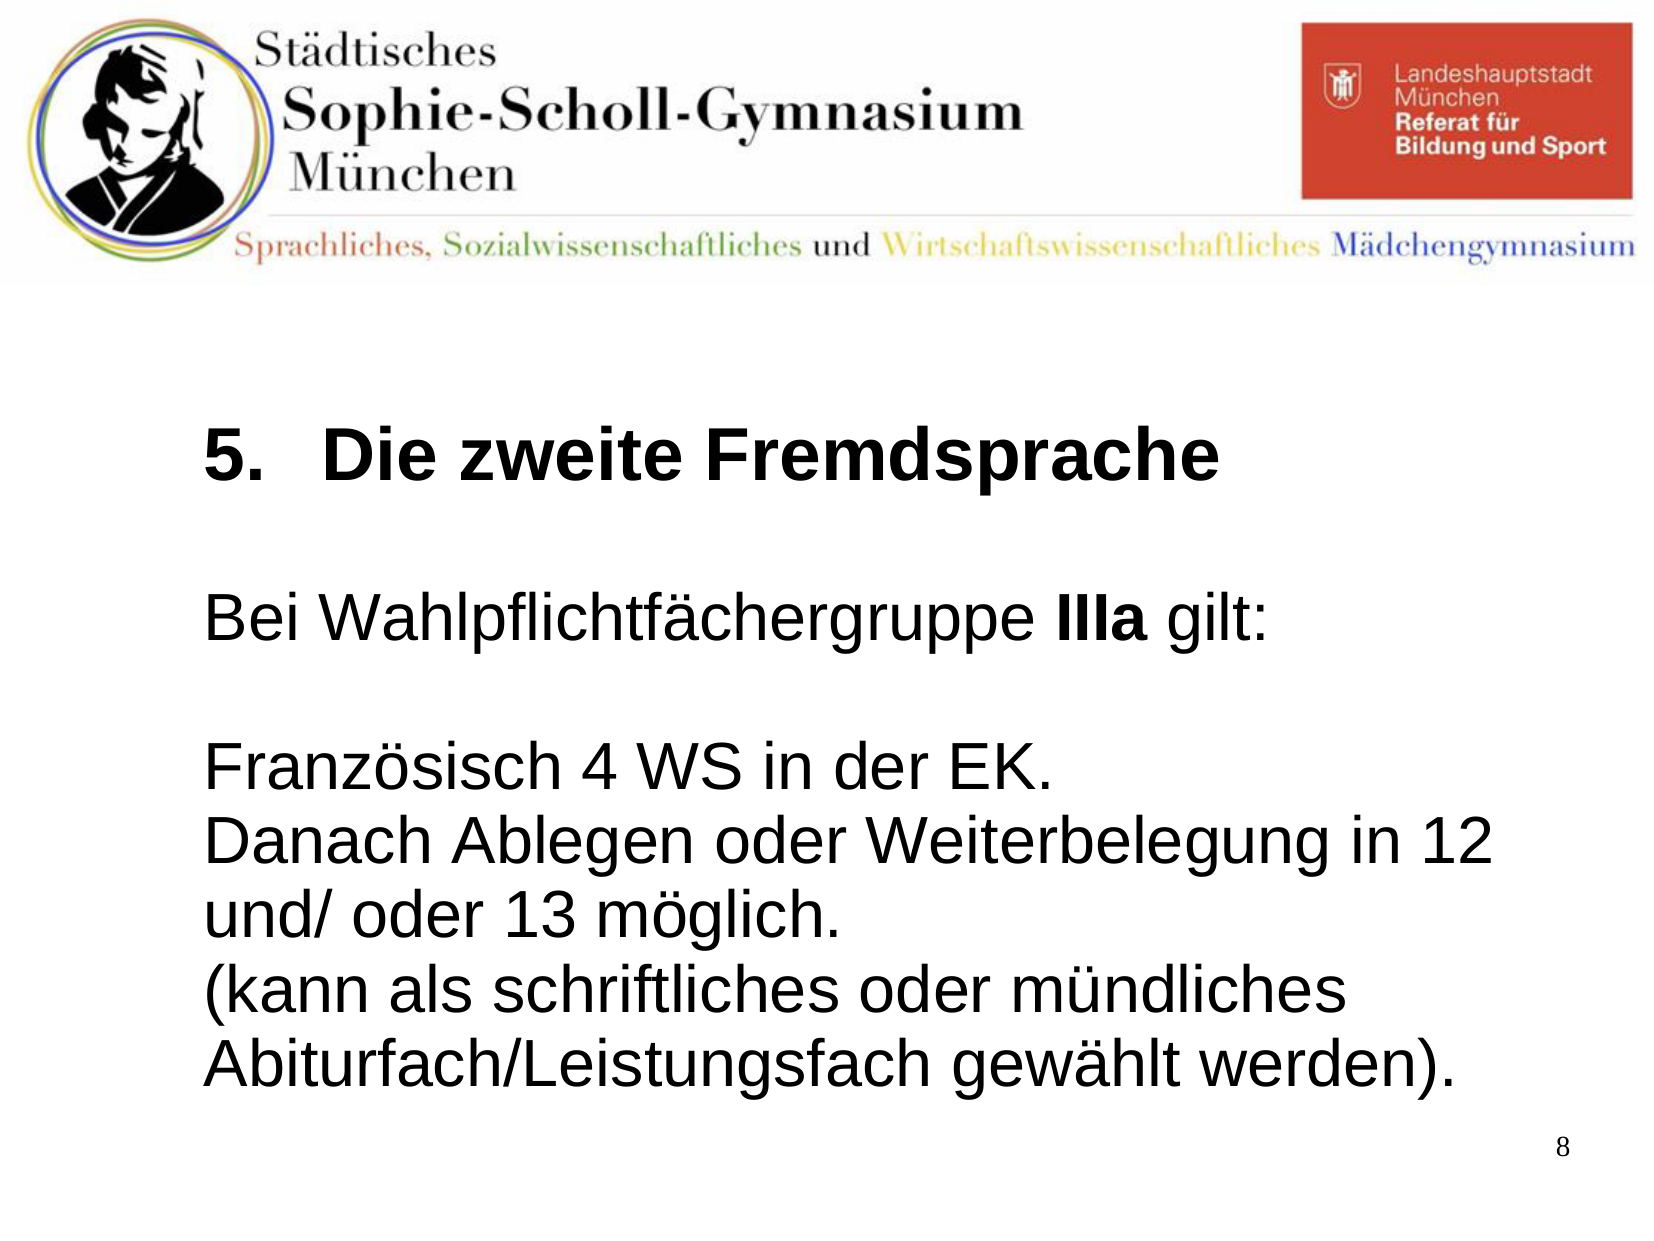

5. Die zweite Fremdsprache
Bei Wahlpflichtfächergruppe IIIa gilt:
Französisch 4 WS in der EK.
Danach Ablegen oder Weiterbelegung in 12 und/ oder 13 möglich.
(kann als schriftliches oder mündliches Abiturfach/Leistungsfach gewählt werden).
8